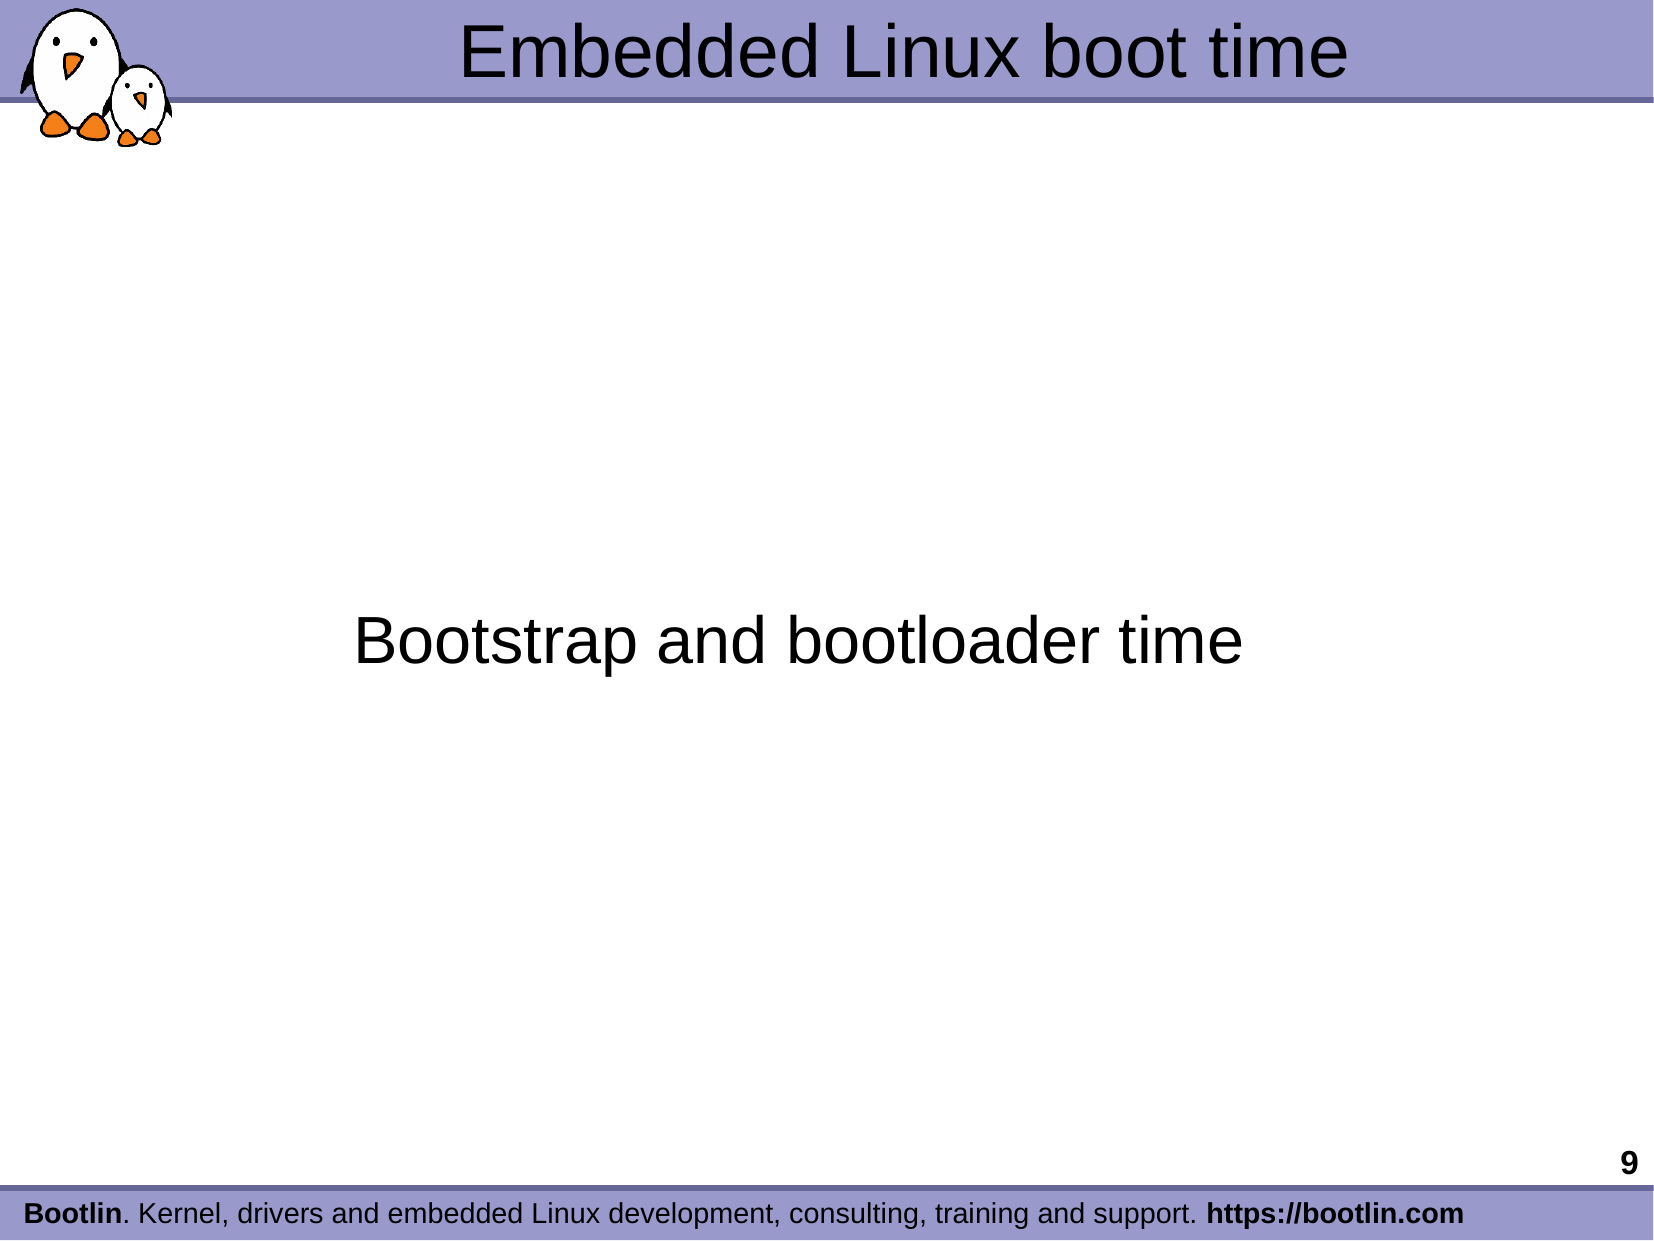

# Embedded Linux boot time
Bootstrap and bootloader time